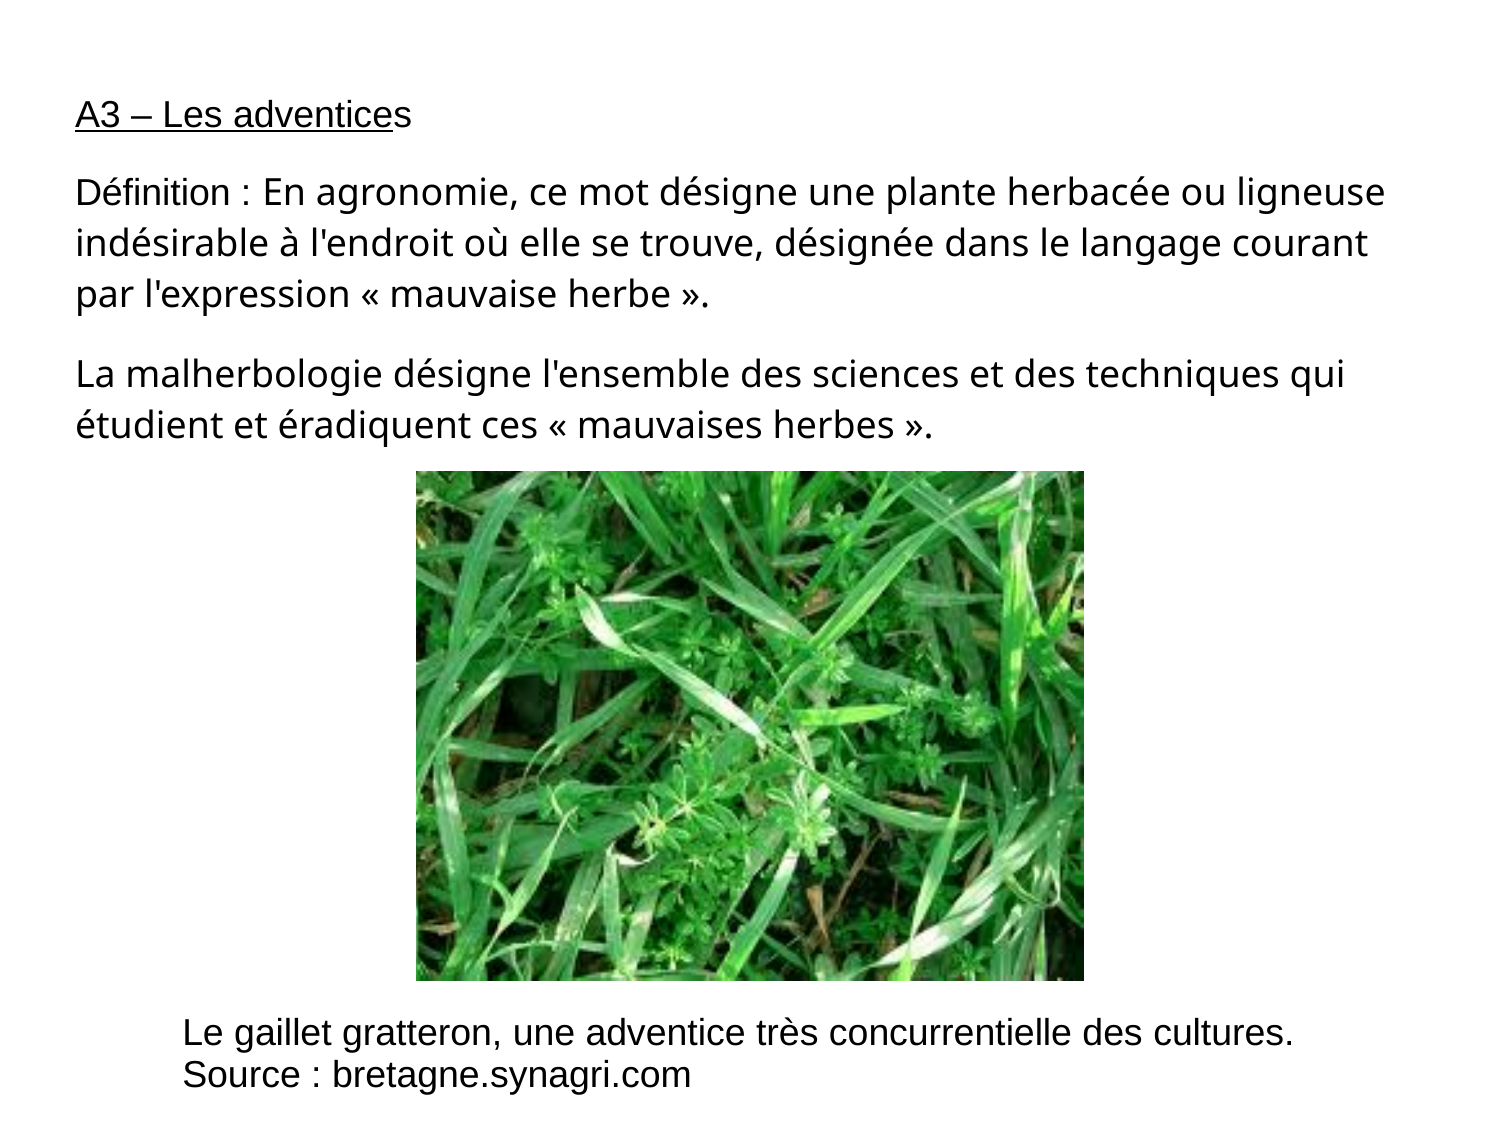

# A3 – Les adventices
Définition : En agronomie, ce mot désigne une plante herbacée ou ligneuse indésirable à l'endroit où elle se trouve, désignée dans le langage courant par l'expression « mauvaise herbe ».
La malherbologie désigne l'ensemble des sciences et des techniques qui étudient et éradiquent ces « mauvaises herbes ».
Le gaillet gratteron, une adventice très concurrentielle des cultures.
Source : bretagne.synagri.com